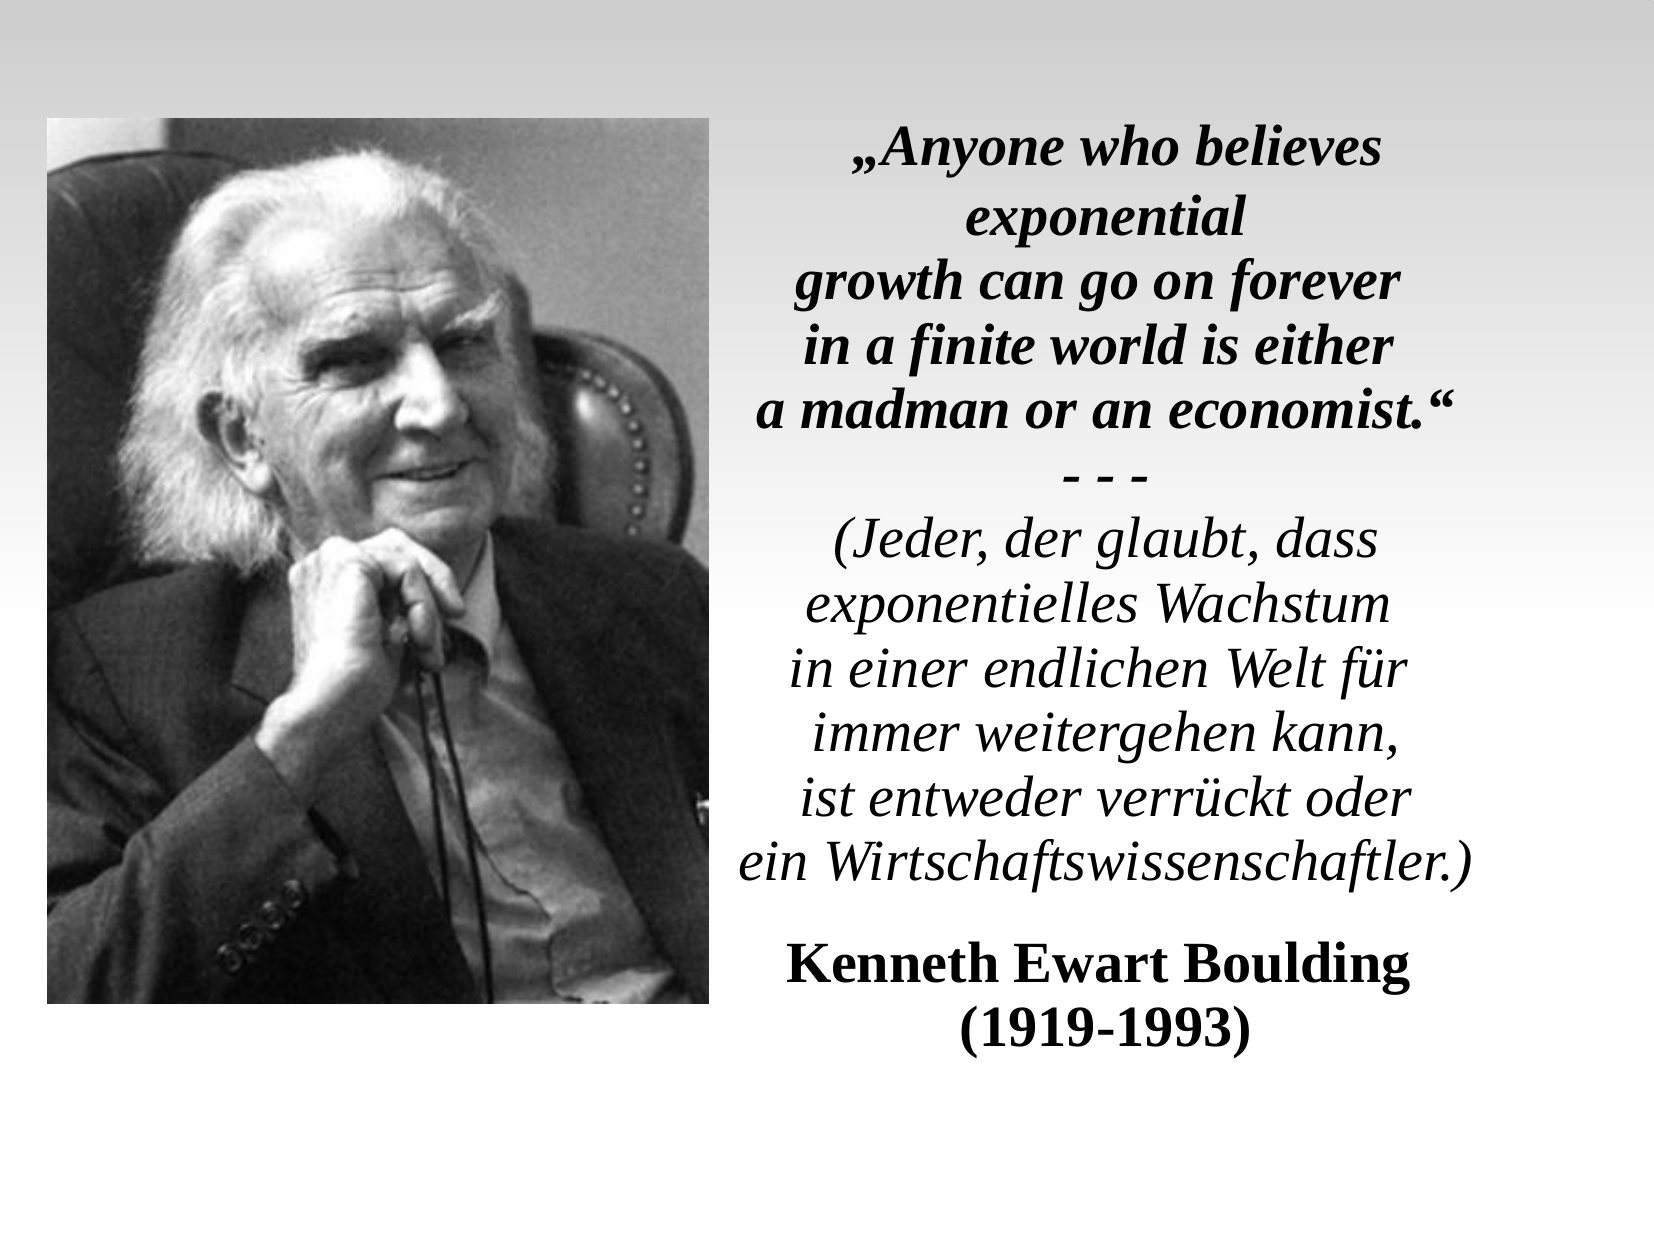

„Anyone who believes exponential
growth can go on forever
in a finite world is either
a madman or an economist.“
- - -
(Jeder, der glaubt, dass exponentielles Wachstum
in einer endlichen Welt für
immer weitergehen kann,
 ist entweder verrückt oder
ein Wirtschaftswissenschaftler.)
Kenneth Ewart Boulding
(1919-1993)